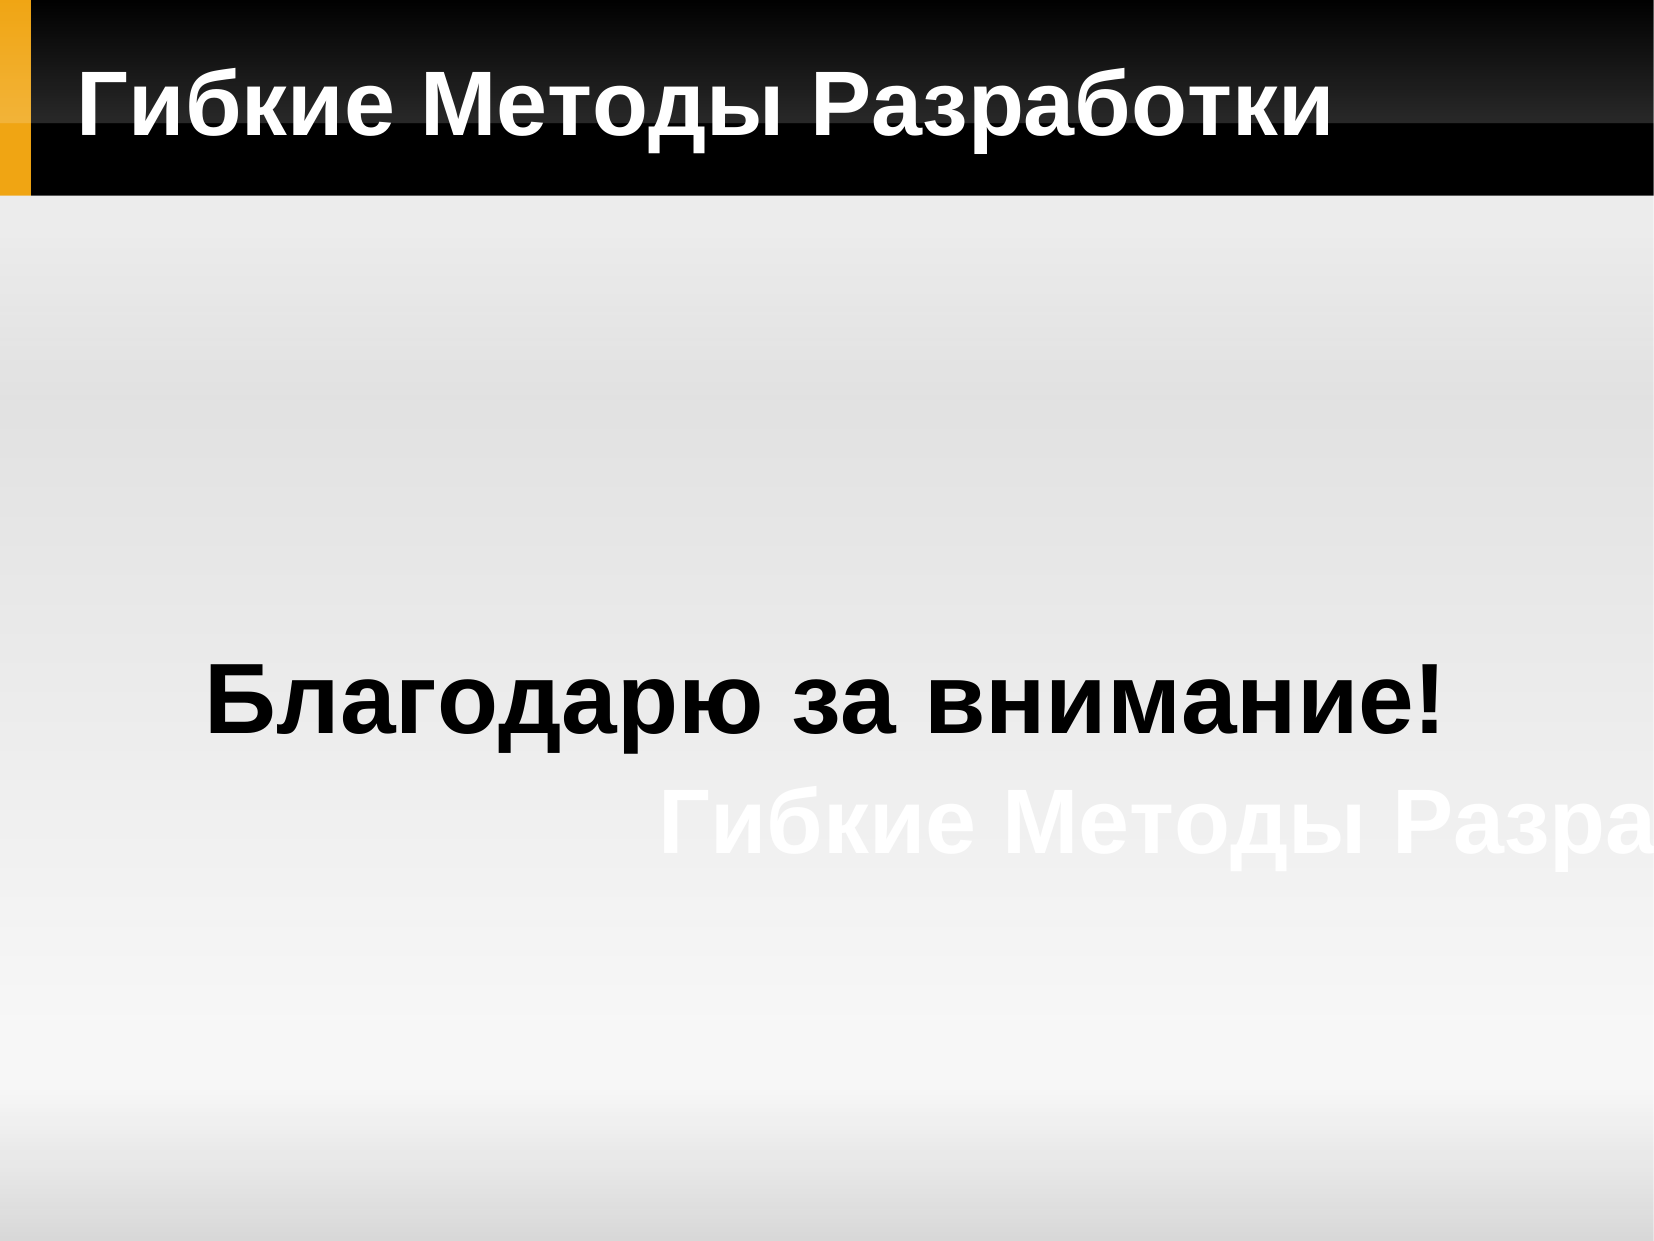

# Гибкие Методы Разработки
Благодарю за внимание!
Гибкие Методы Разработки